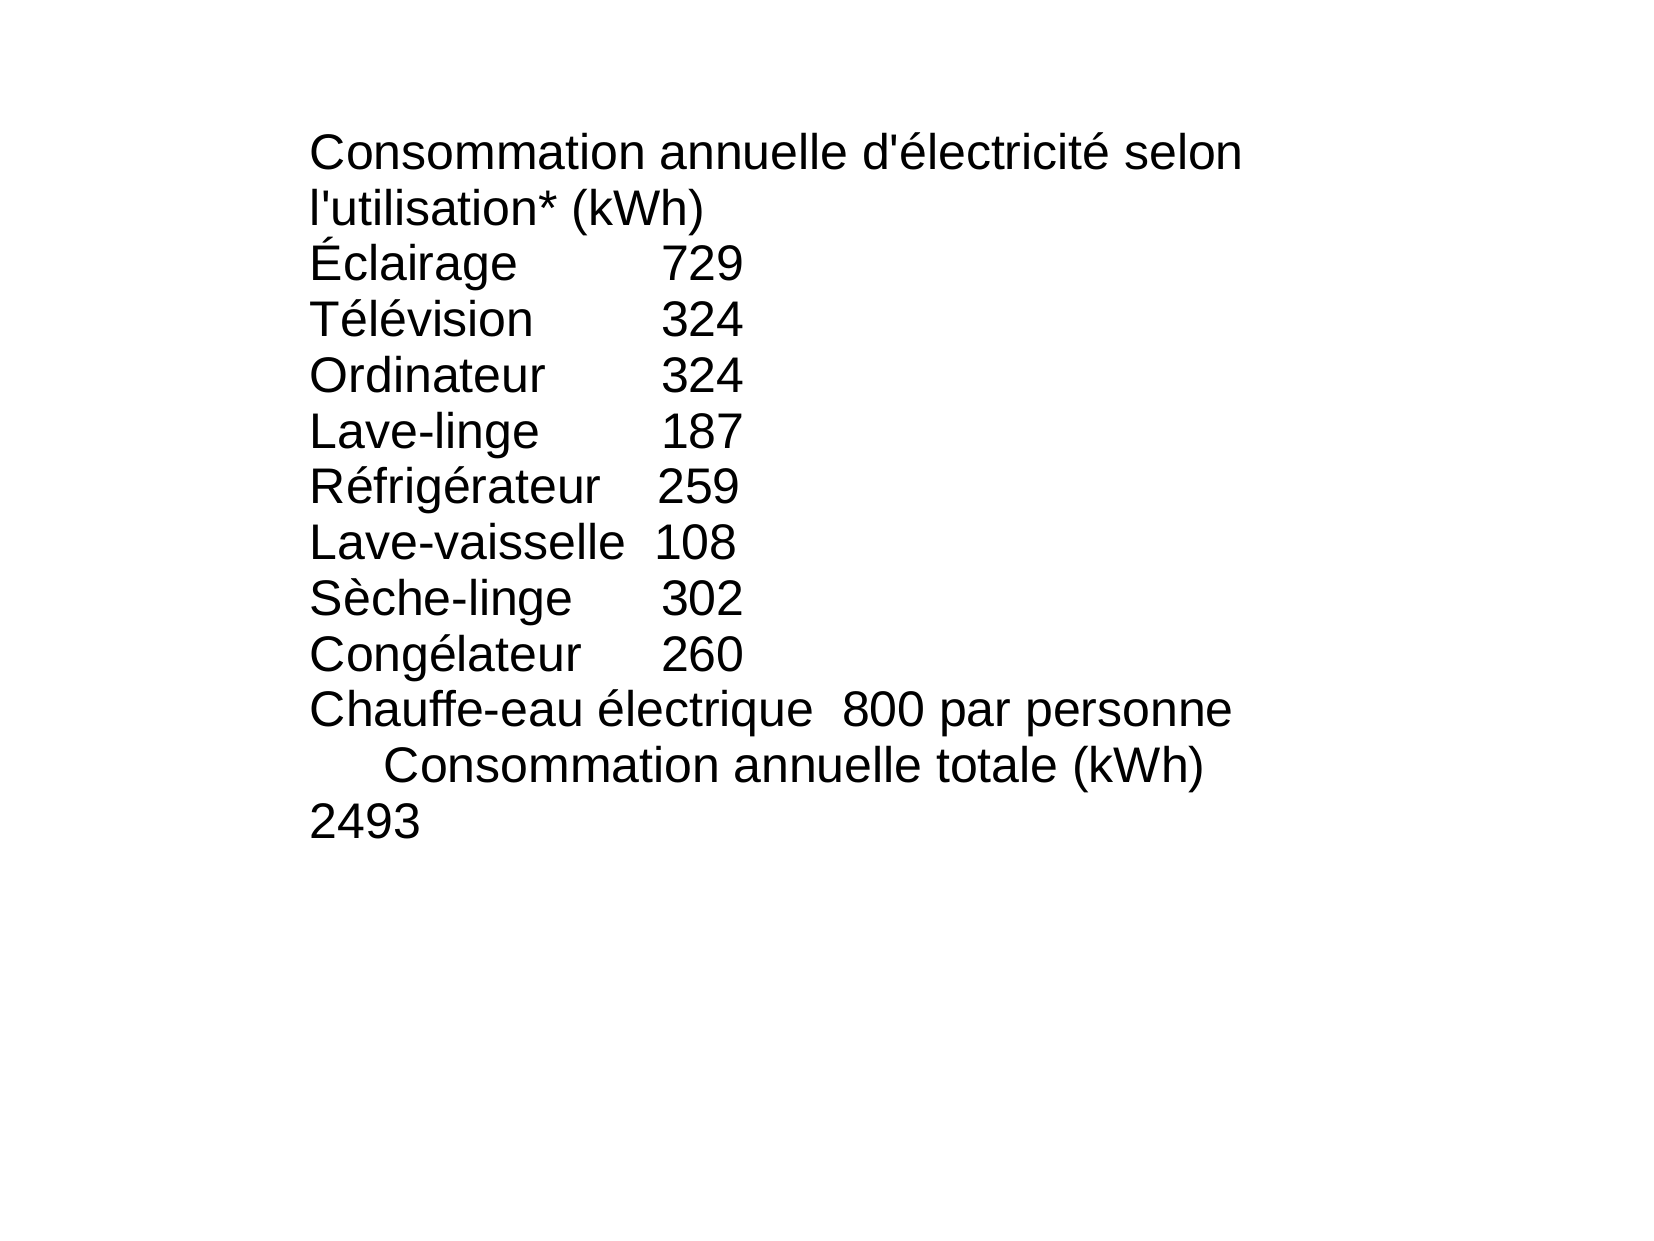

Consommation annuelle d'électricité selon l'utilisation* (kWh)
Éclairage 	 729
Télévision 	 324
Ordinateur 	 324
Lave-linge 	 187
Réfrigérateur 259
Lave-vaisselle 108
Sèche-linge 	 302
Congélateur 	 260
Chauffe-eau électrique 800 par personne
 	Consommation annuelle totale (kWh) 	2493